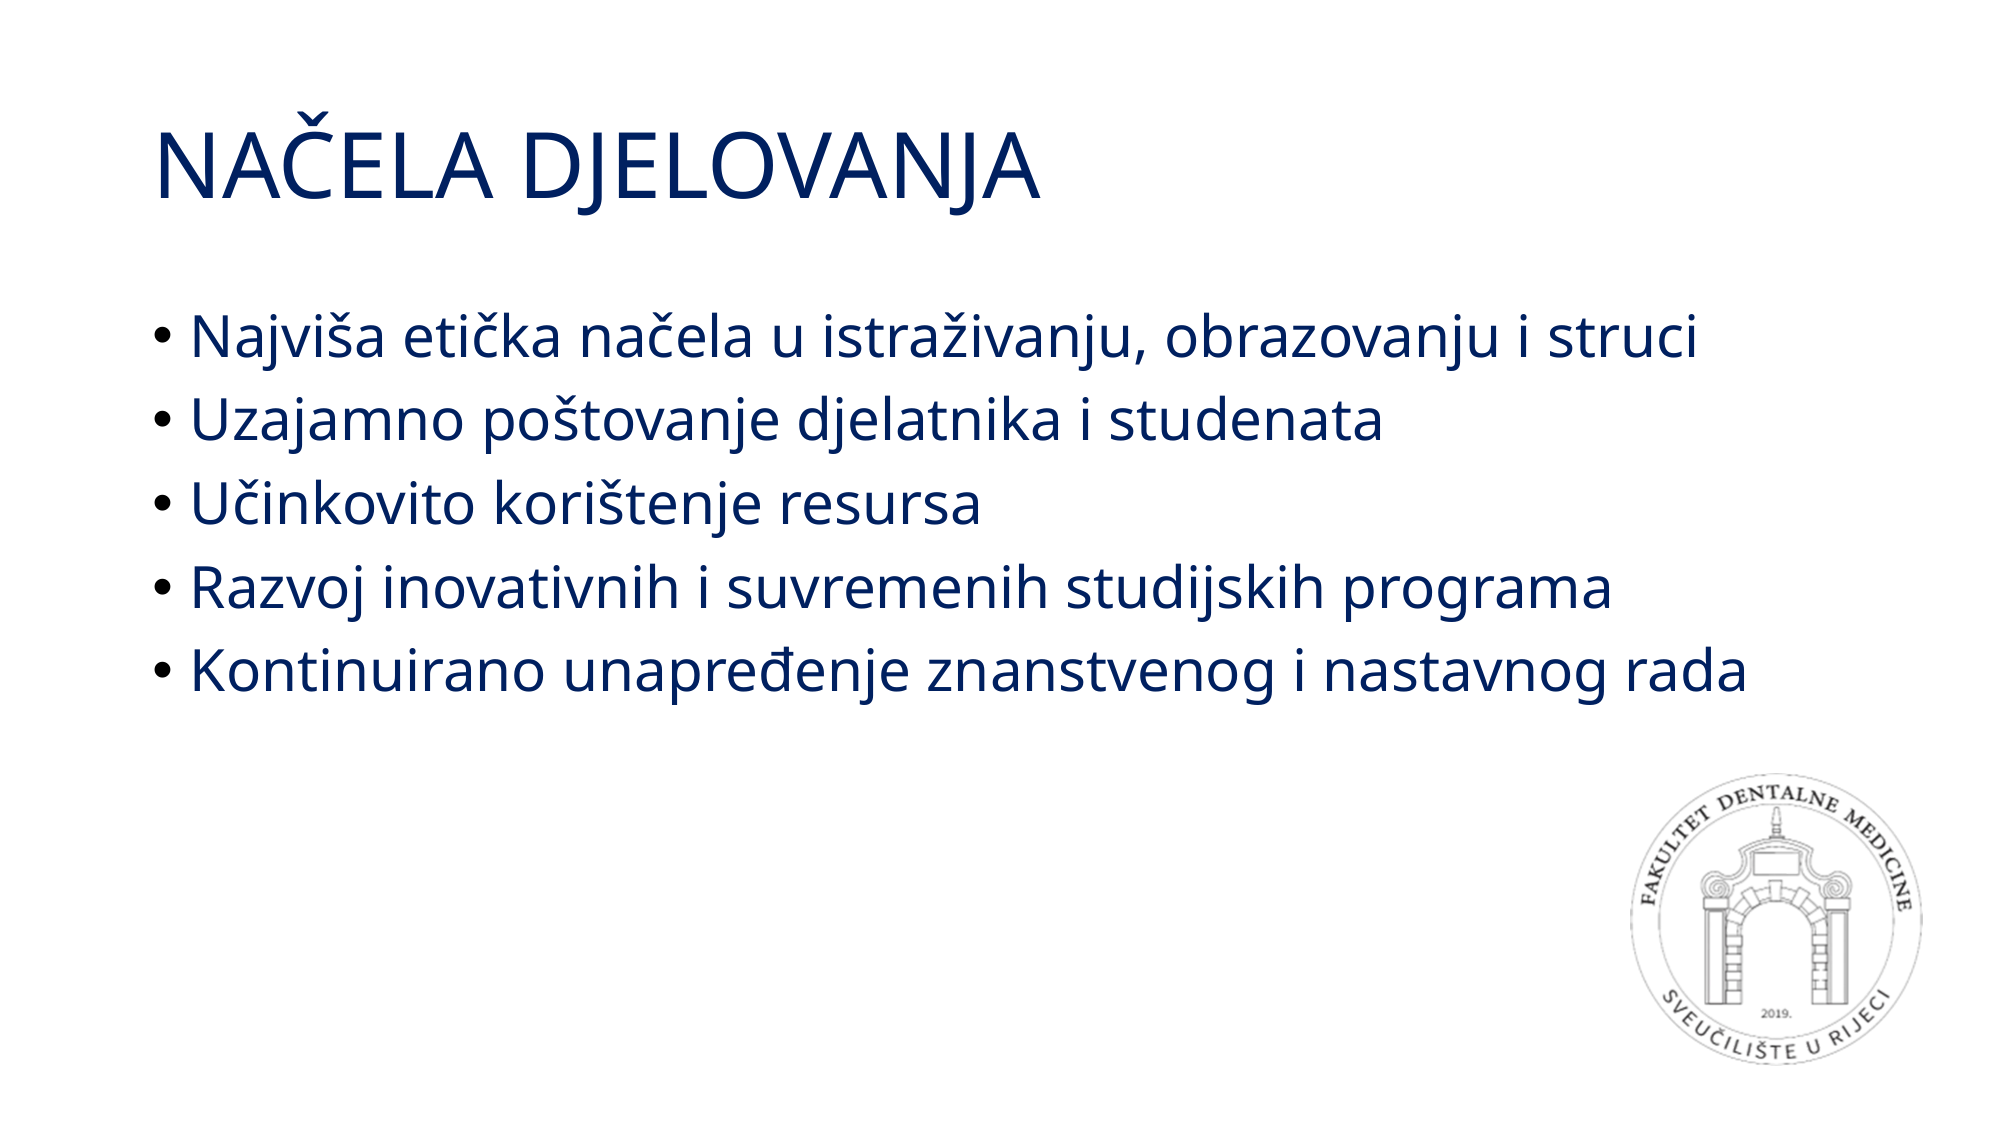

# NAČELA DJELOVANJA
Najviša etička načela u istraživanju, obrazovanju i struci
Uzajamno poštovanje djelatnika i studenata
Učinkovito korištenje resursa
Razvoj inovativnih i suvremenih studijskih programa
Kontinuirano unapređenje znanstvenog i nastavnog rada